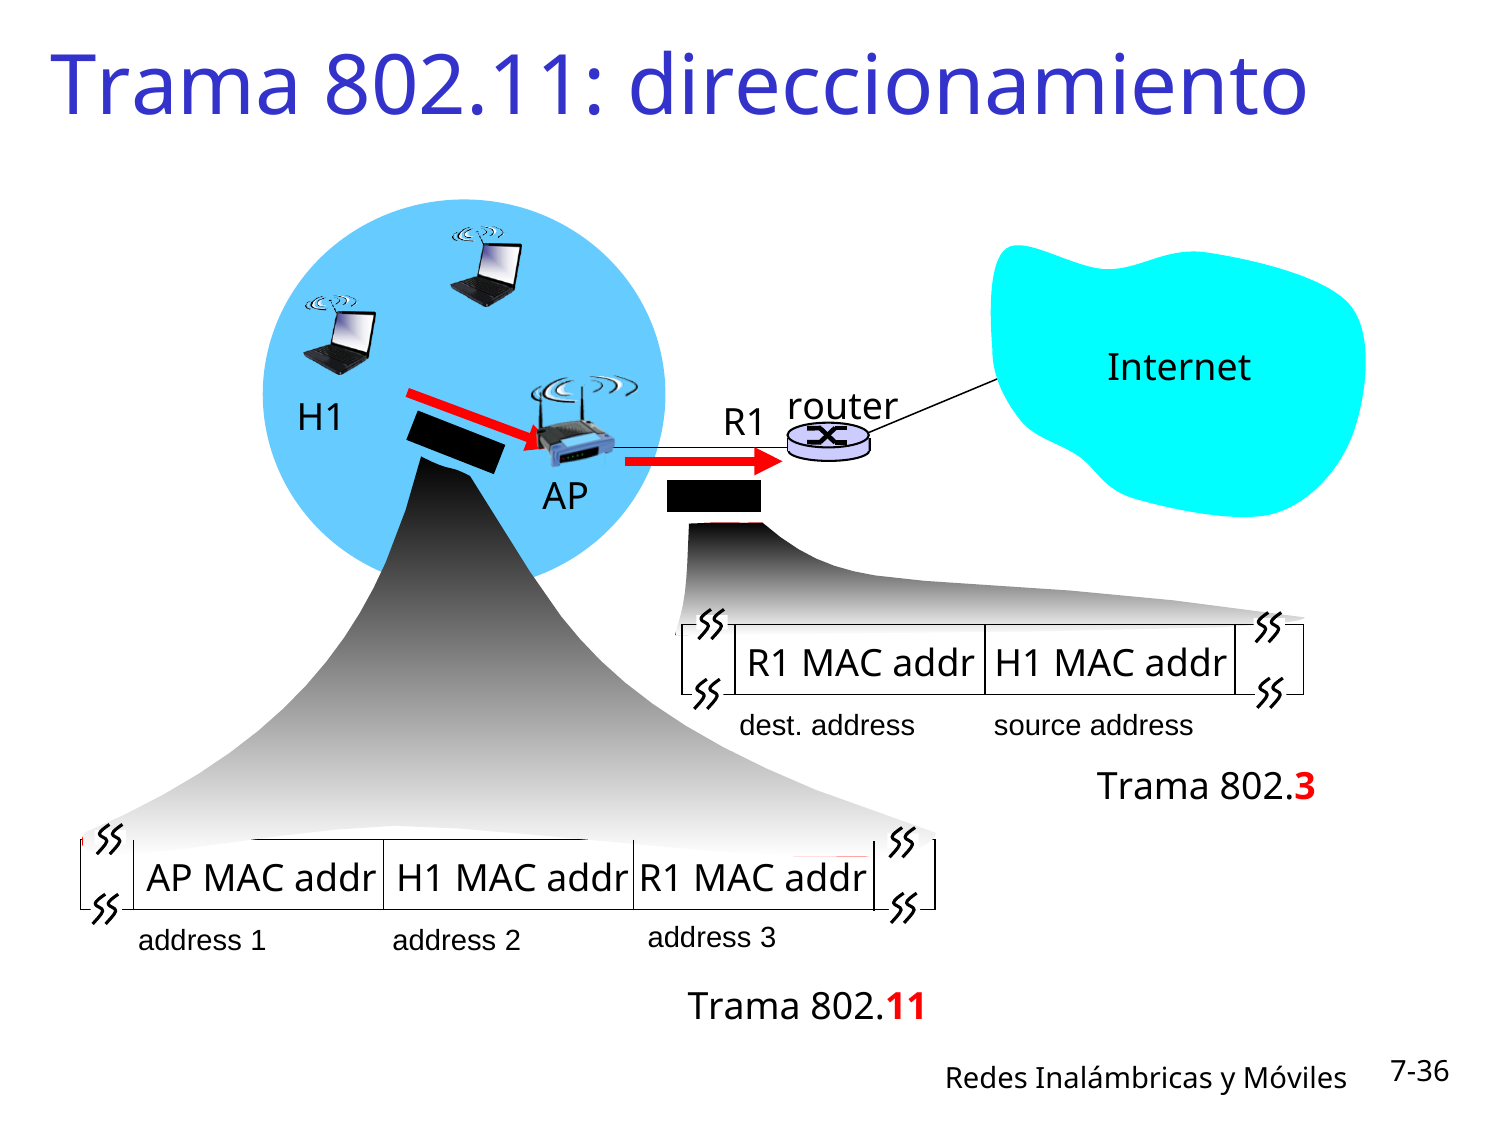

Trama 802.11: direccionamiento
Internet
router
H1
R1
AP MAC addr H1 MAC addr R1 MAC addr
address 3
address 2
address 1
Trama 802.11
R1 MAC addr H1 MAC addr
source address
dest. address
Trama 802.3
AP
36